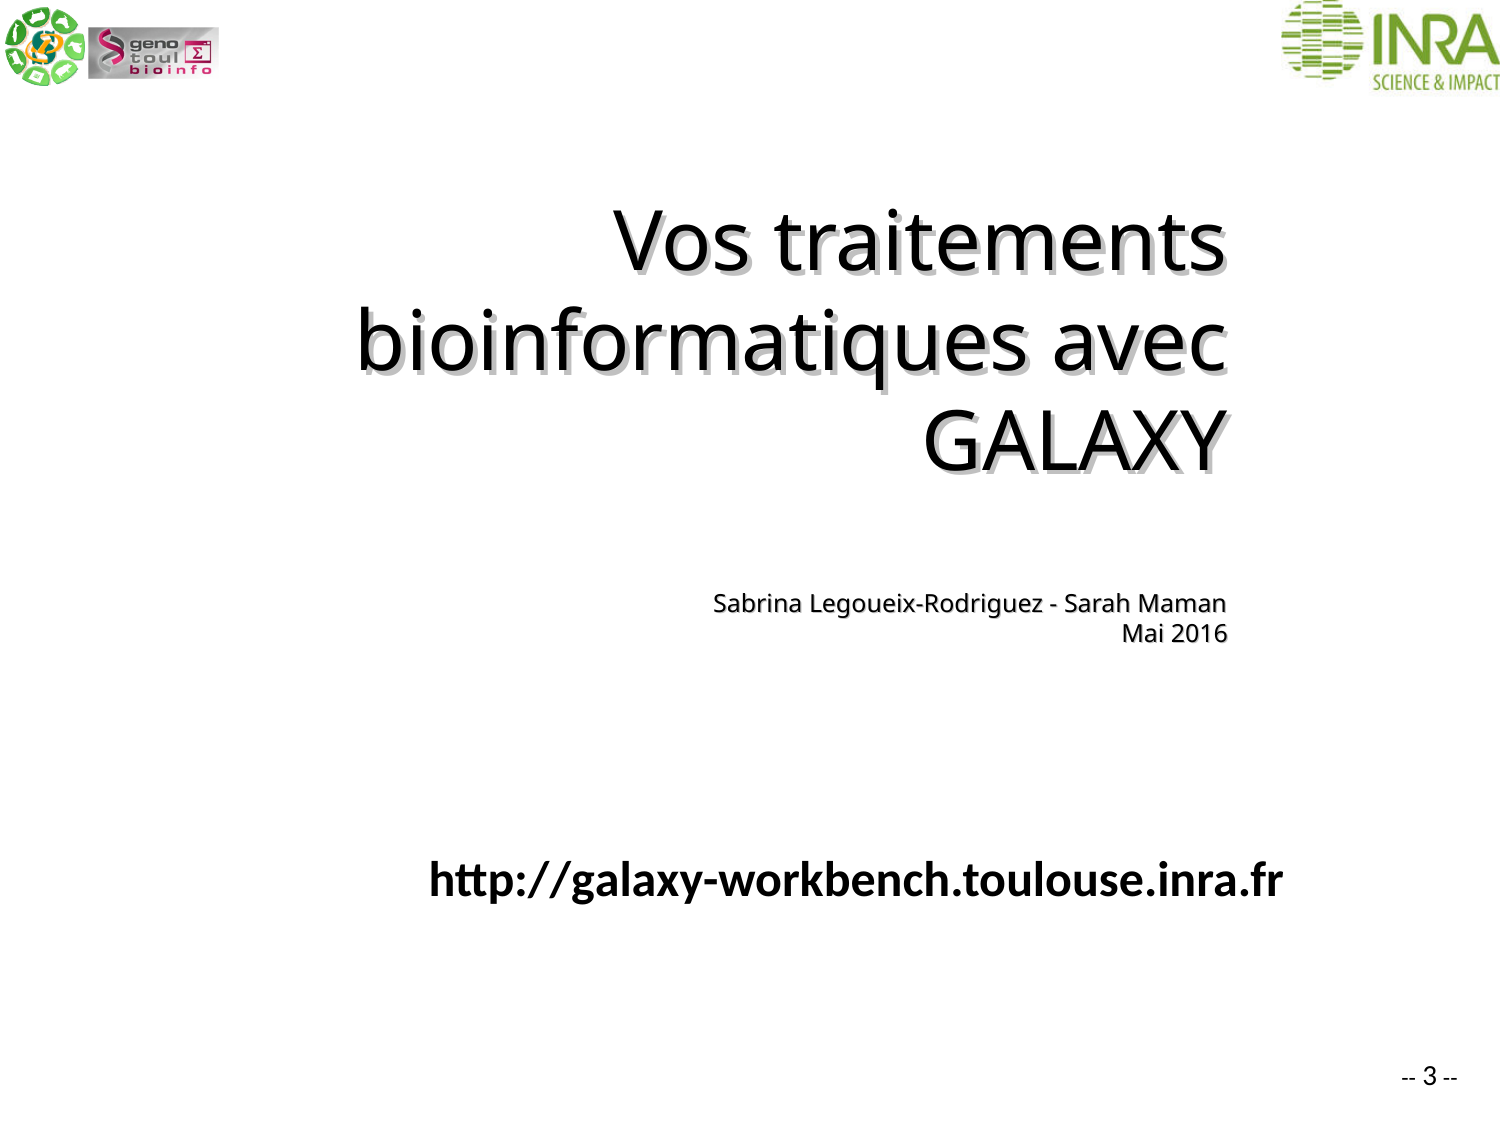

# Vos traitements bioinformatiques avec GALAXY Sabrina Legoueix-Rodriguez - Sarah Maman Mai 2016
http://galaxy-workbench.toulouse.inra.fr